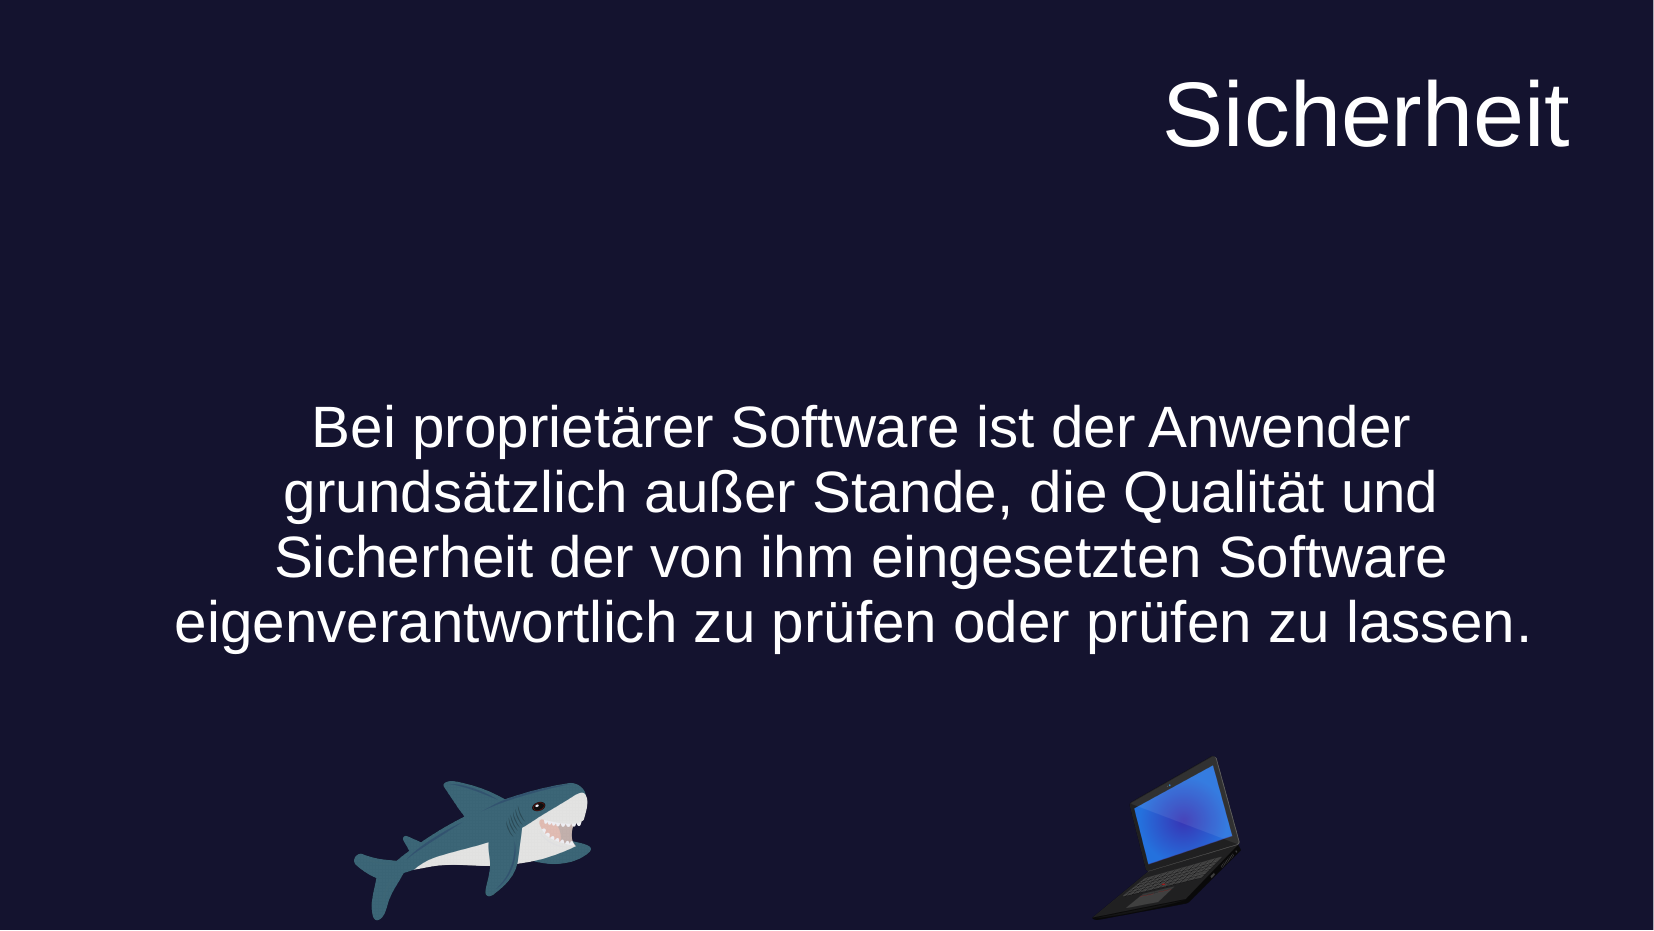

# Sicherheit
Bei proprietärer Software ist der Anwender grundsätzlich außer Stande, die Qualität und Sicherheit der von ihm eingesetzten Software eigenverantwortlich zu prüfen oder prüfen zu lassen.